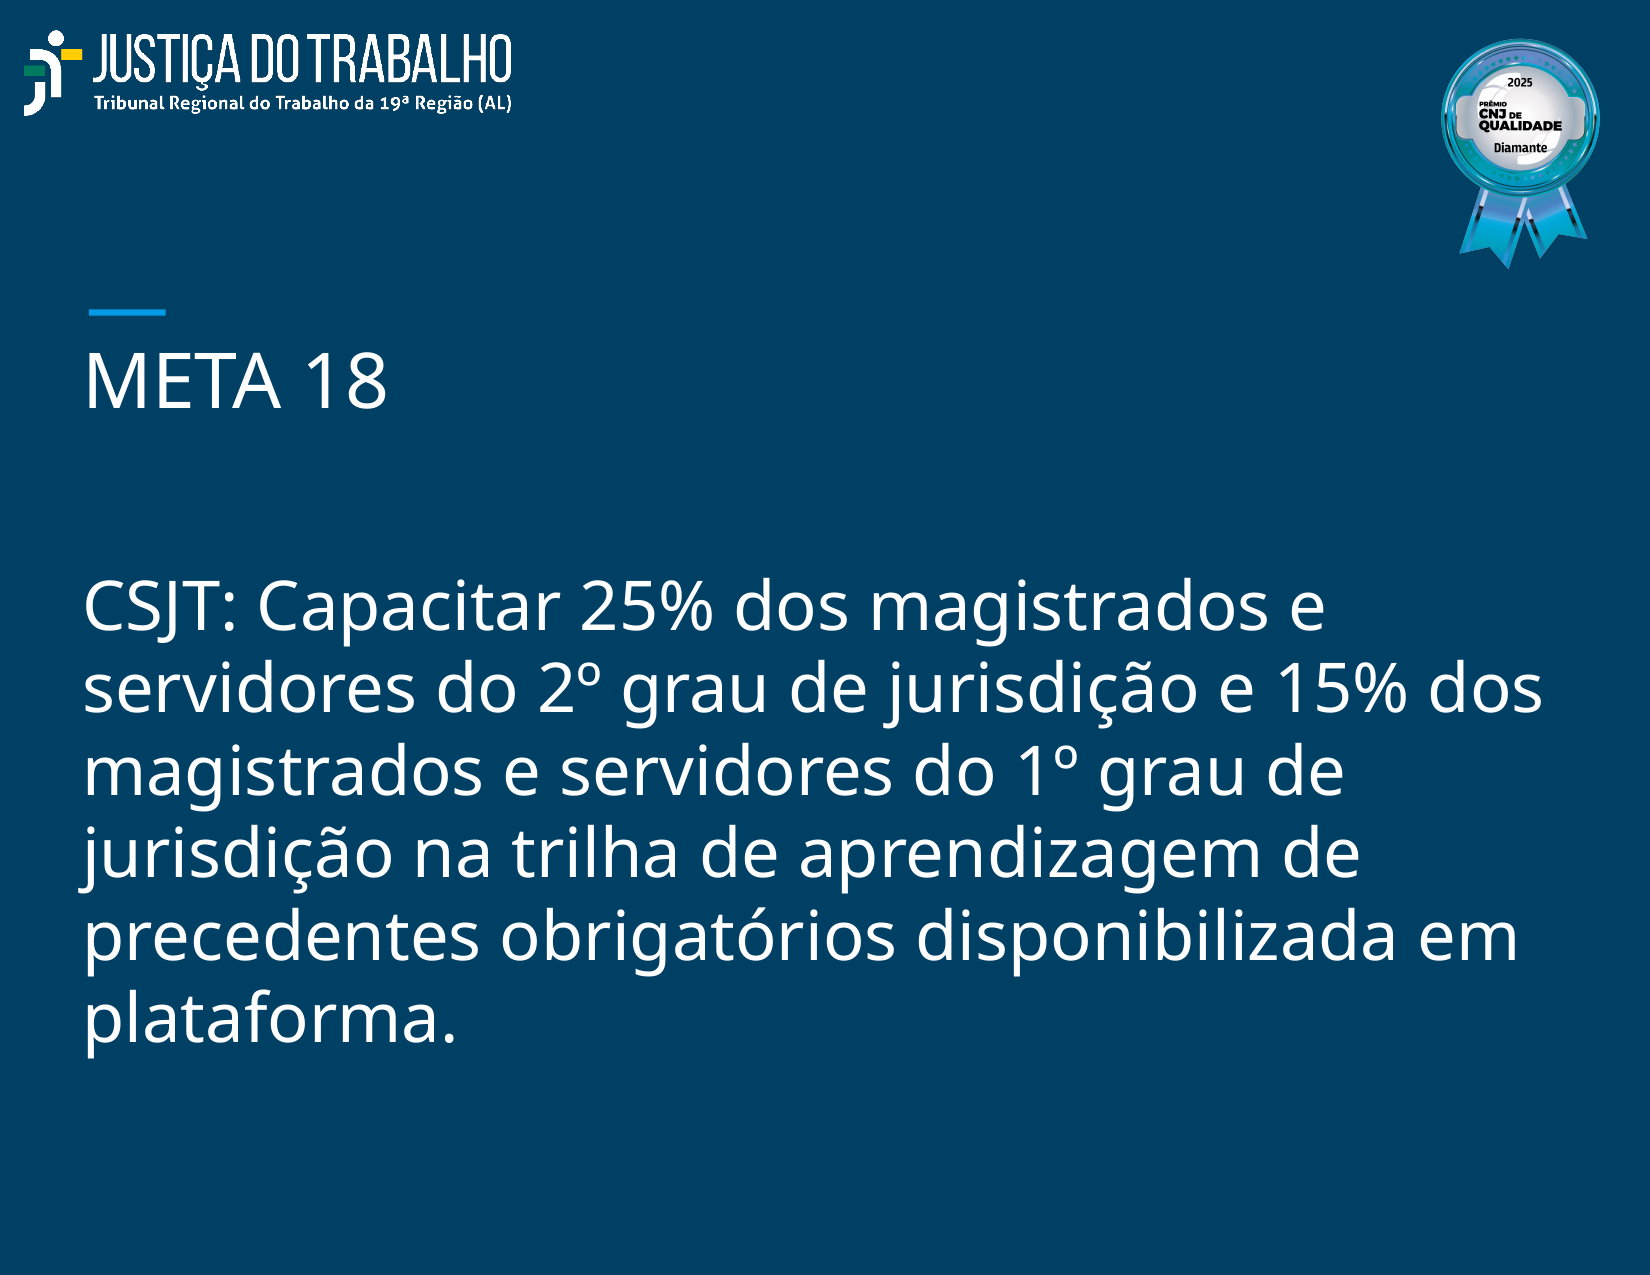

# META 18 CSJT: Capacitar 25% dos magistrados e servidores do 2º grau de jurisdição e 15% dos magistrados e servidores do 1º grau de jurisdição na trilha de aprendizagem de precedentes obrigatórios disponibilizada em plataforma.